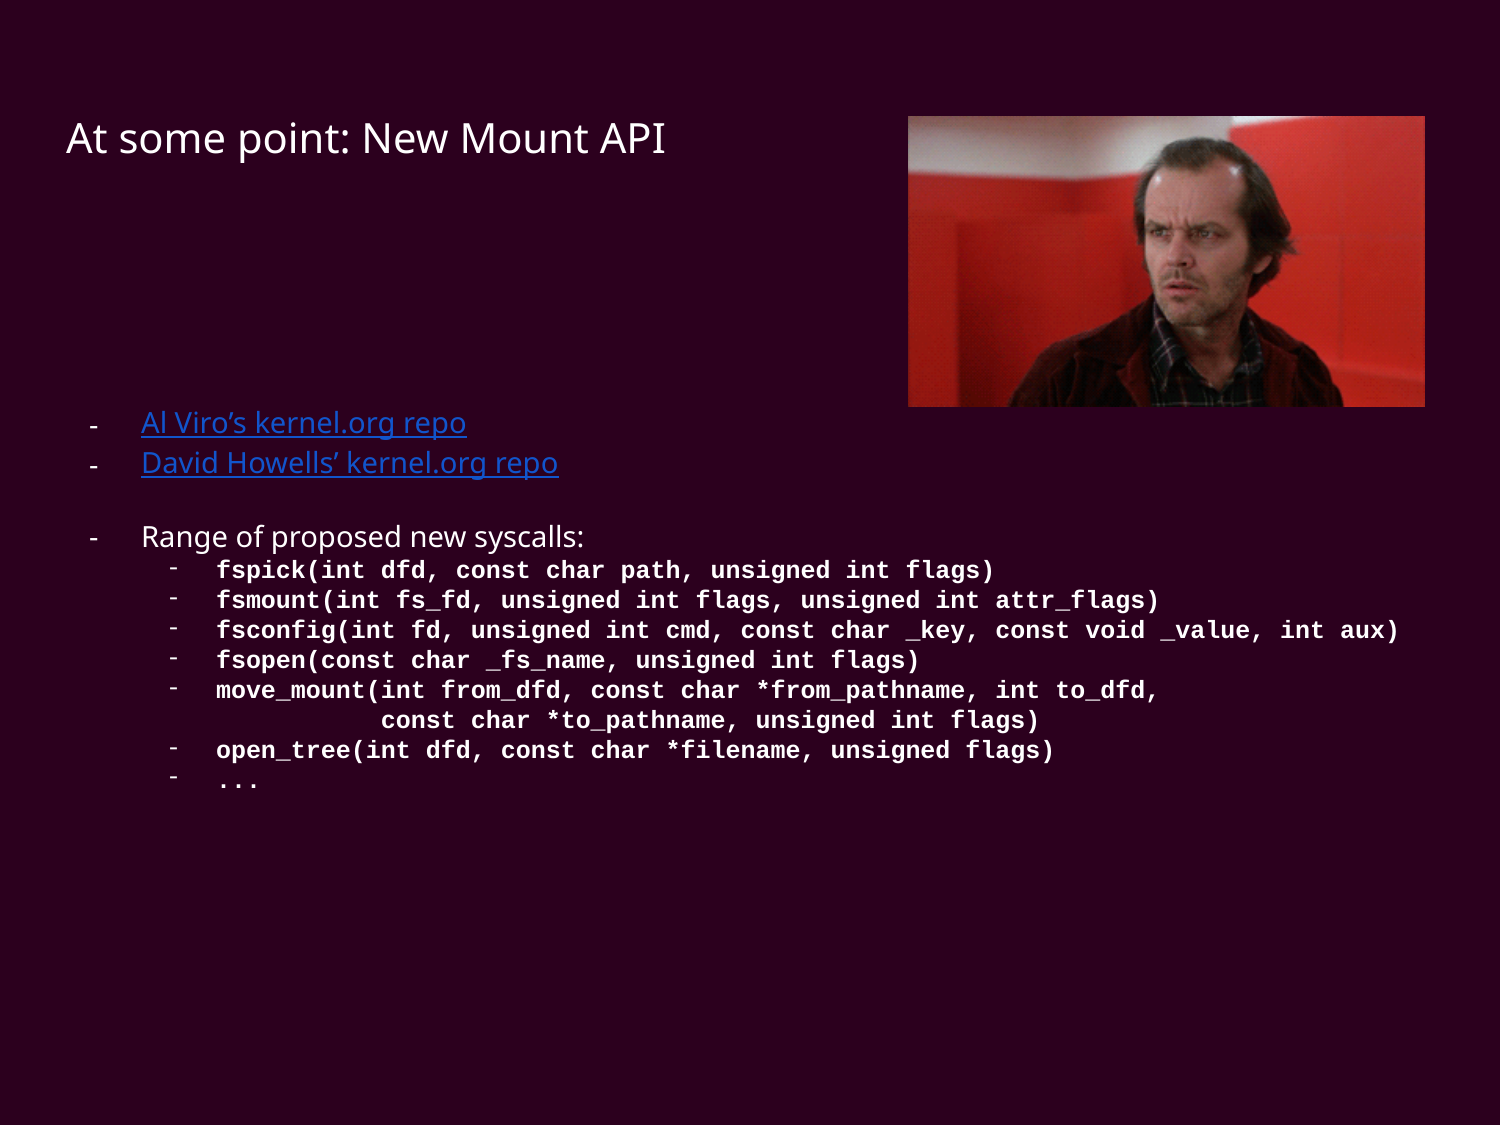

At some point: New Mount API
Al Viro’s kernel.org repo
David Howells’ kernel.org repo
Range of proposed new syscalls:
fspick(int dfd, const char path, unsigned int flags)
fsmount(int fs_fd, unsigned int flags, unsigned int attr_flags)
fsconfig(int fd, unsigned int cmd, const char _key, const void _value, int aux)
fsopen(const char _fs_name, unsigned int flags)
move_mount(int from_dfd, const char *from_pathname, int to_dfd,
 const char *to_pathname, unsigned int flags)
open_tree(int dfd, const char *filename, unsigned flags)
...